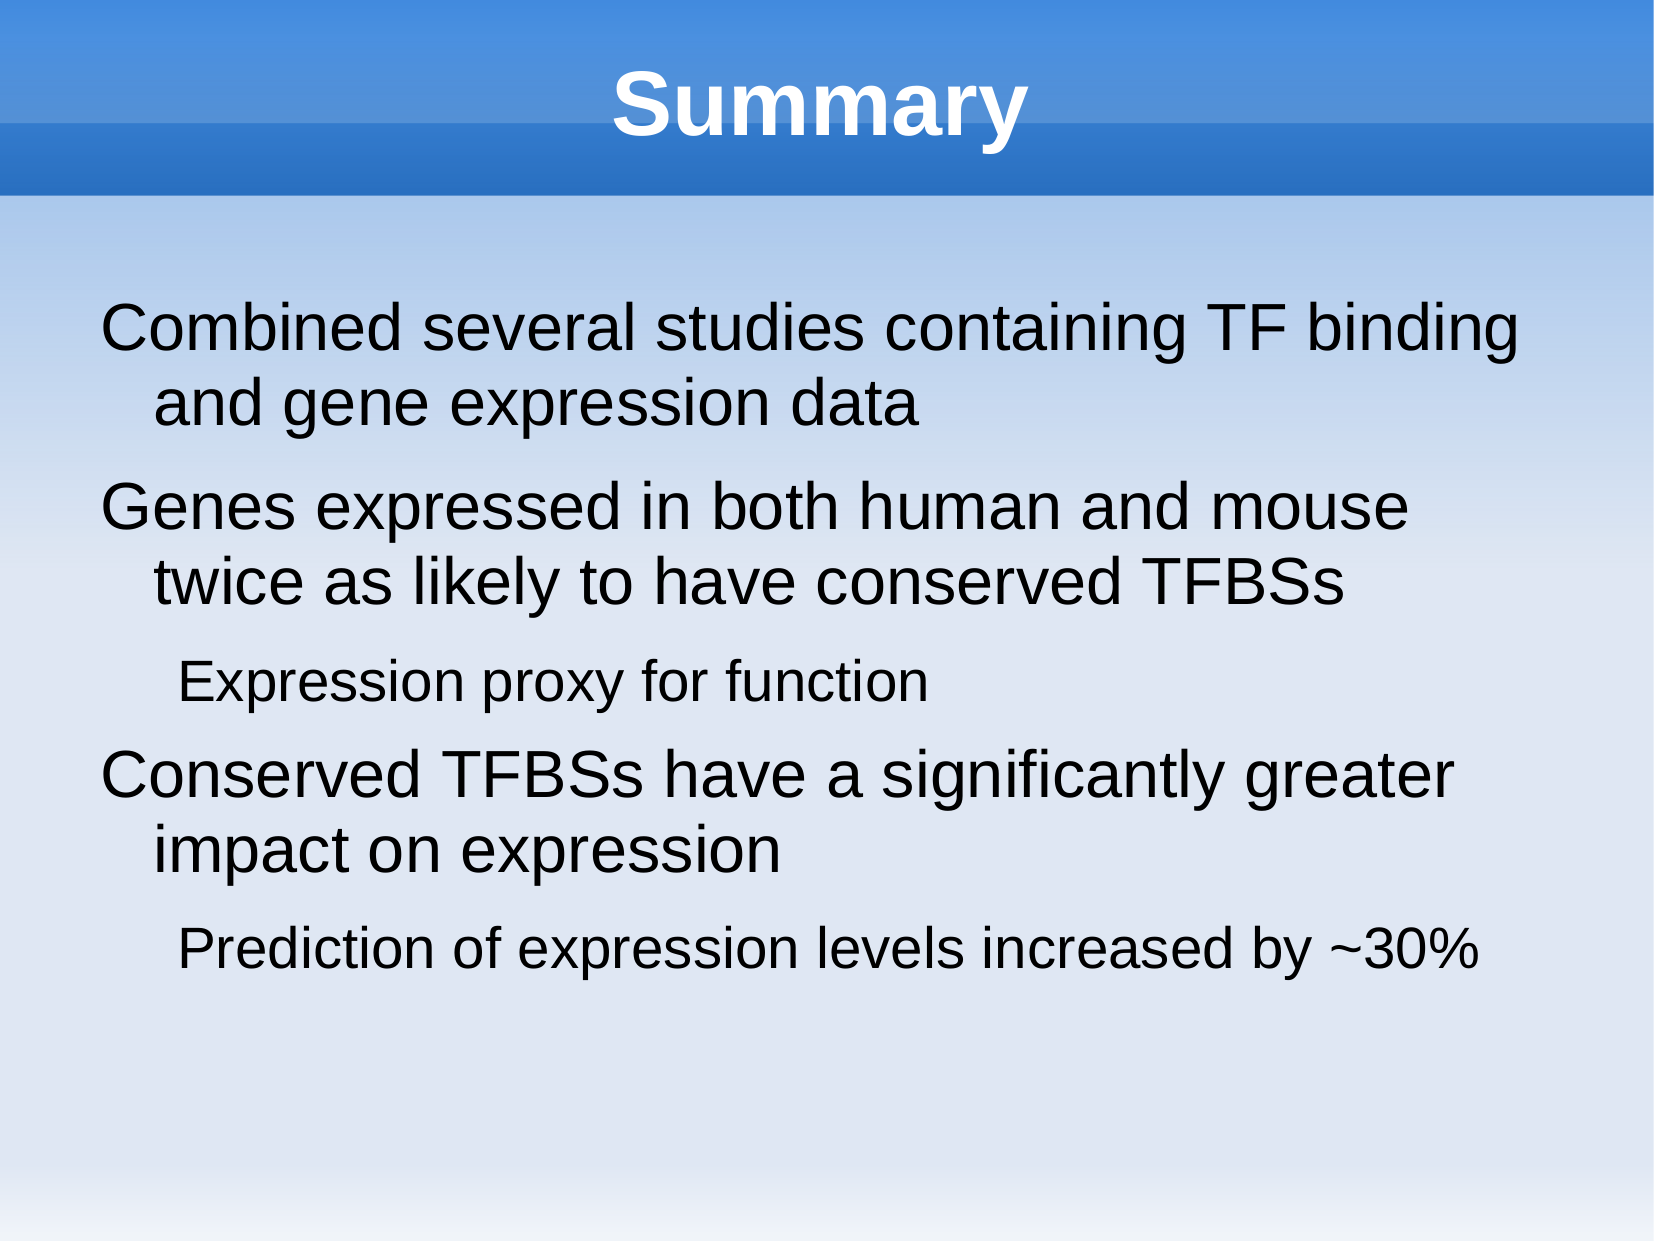

# Summary
Combined several studies containing TF binding and gene expression data
Genes expressed in both human and mouse twice as likely to have conserved TFBSs
Expression proxy for function
Conserved TFBSs have a significantly greater impact on expression
Prediction of expression levels increased by ~30%